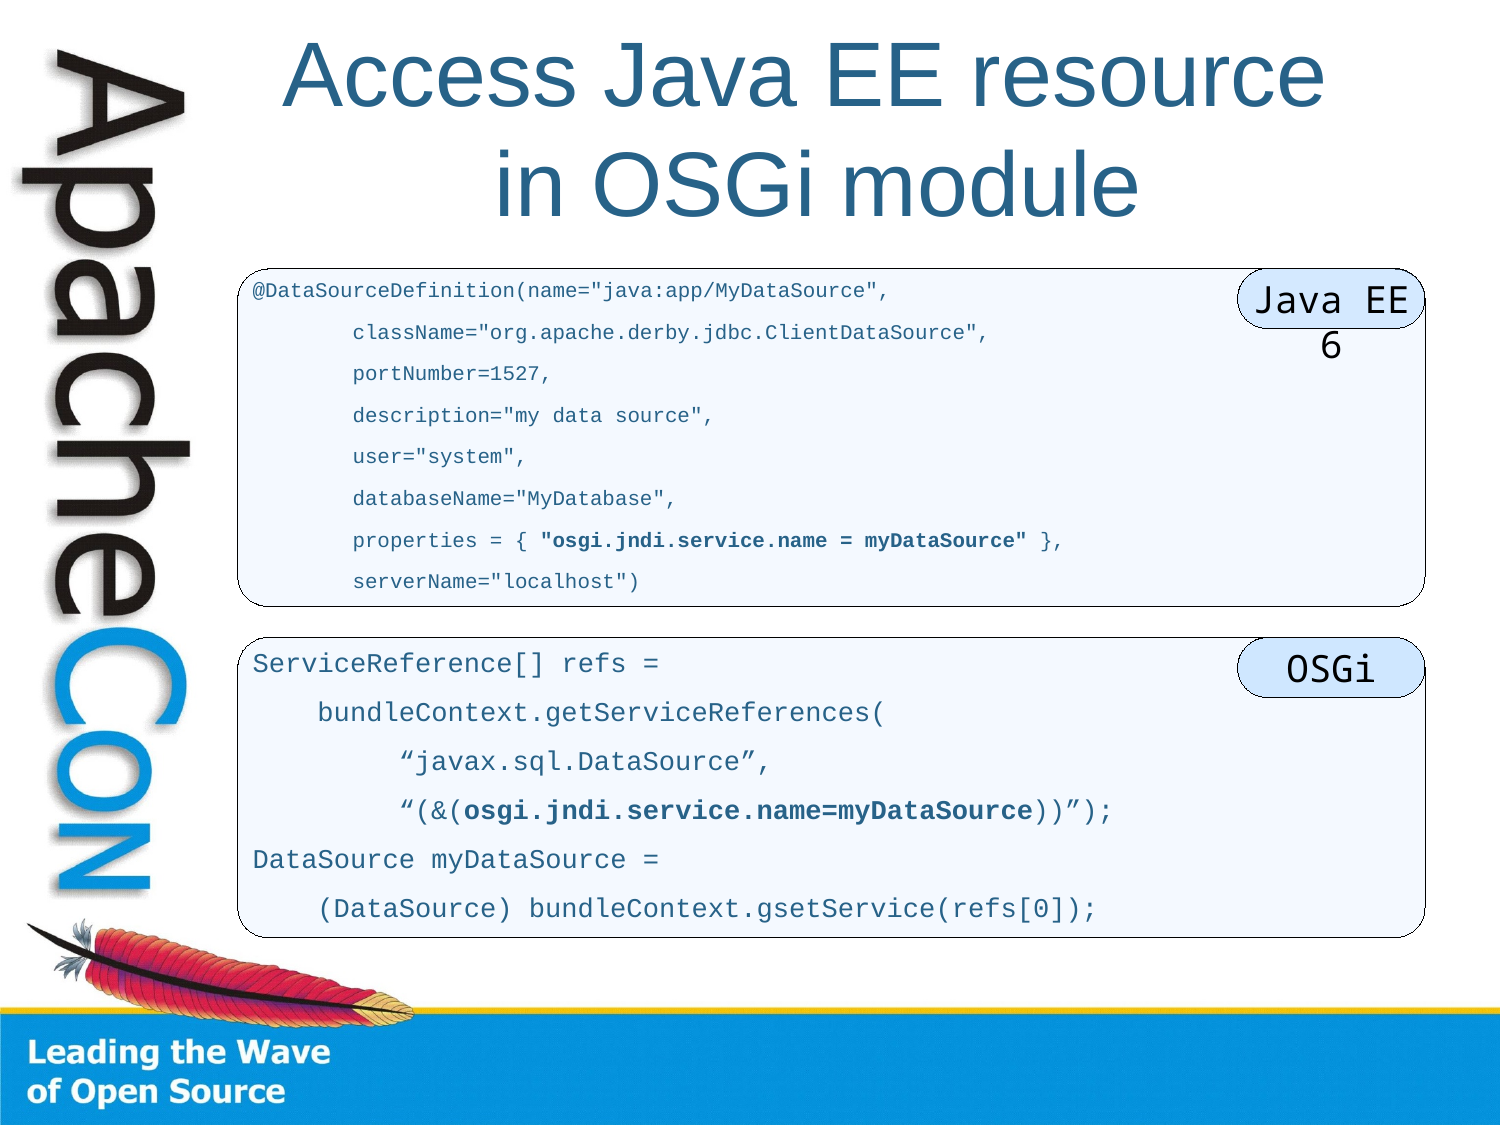

Access Java EE resource
in OSGi module
Java EE 6
# @DataSourceDefinition(name="java:app/MyDataSource",
 className="org.apache.derby.jdbc.ClientDataSource",
 portNumber=1527,
 description="my data source",
 user="system",
 databaseName="MyDatabase",
 properties = { "osgi.jndi.service.name = myDataSource" },
 serverName="localhost")
ServiceReference[] refs =
 bundleContext.getServiceReferences(
 “javax.sql.DataSource”,
 “(&(osgi.jndi.service.name=myDataSource))”);
DataSource myDataSource =
 (DataSource) bundleContext.gsetService(refs[0]);
OSGi